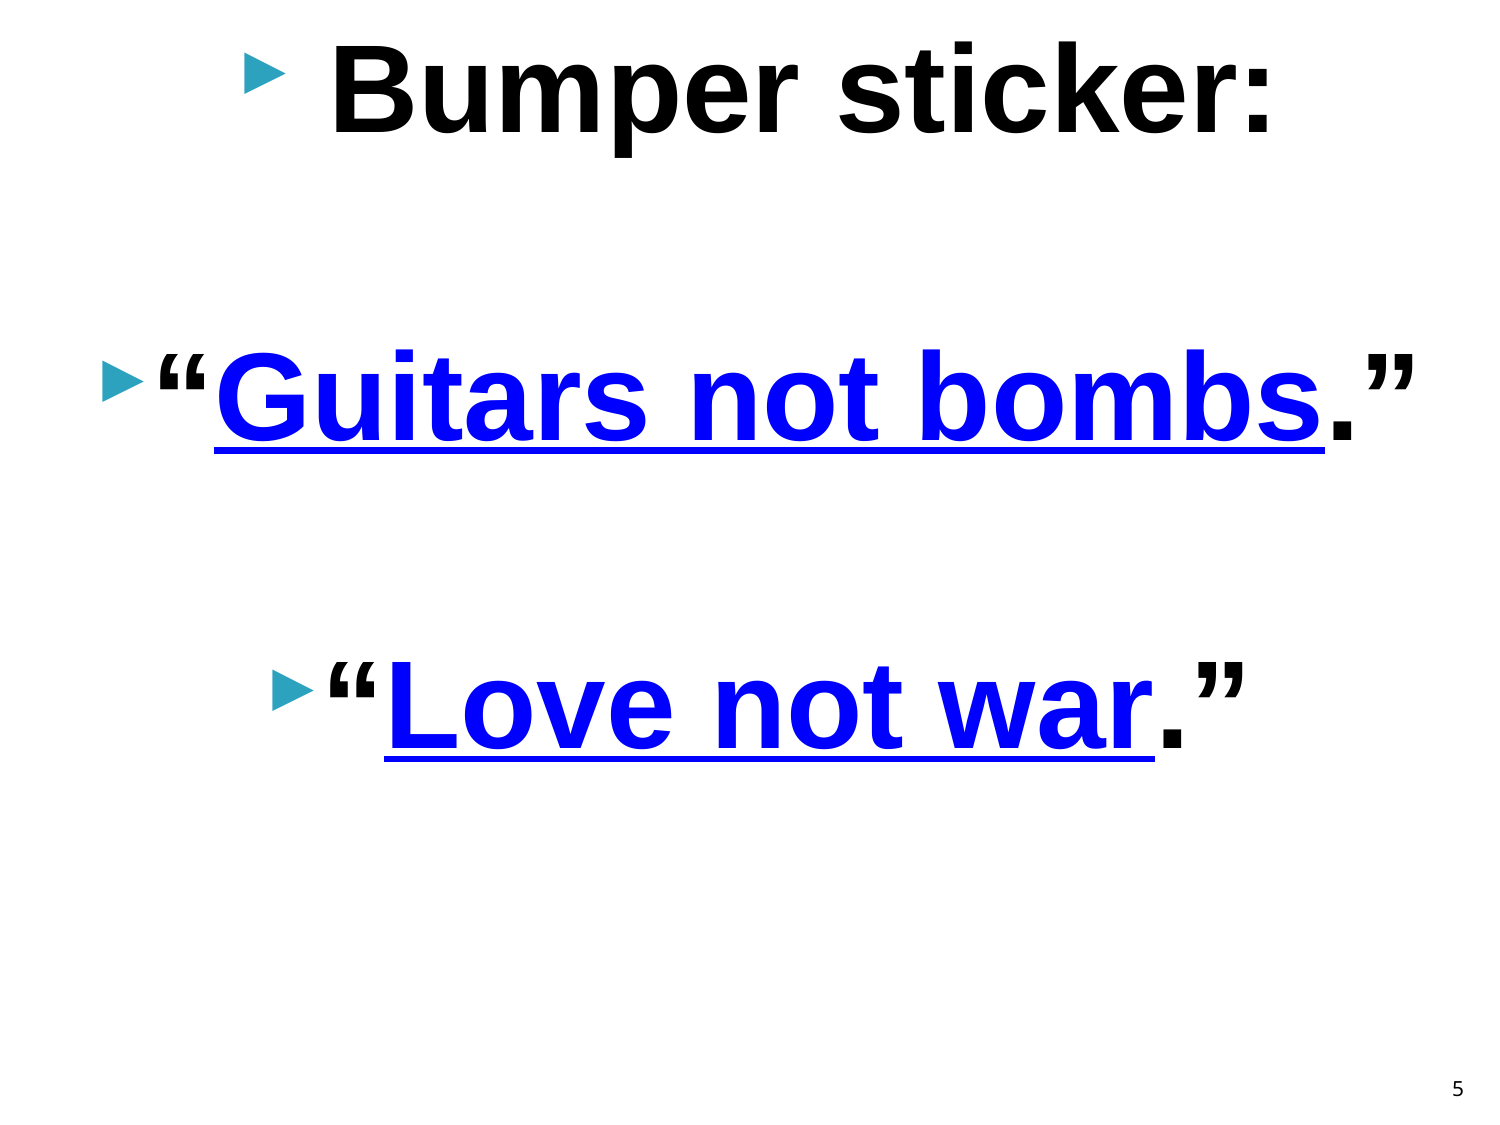

# Bumper sticker:
“Guitars not bombs.”
“Love not war.”